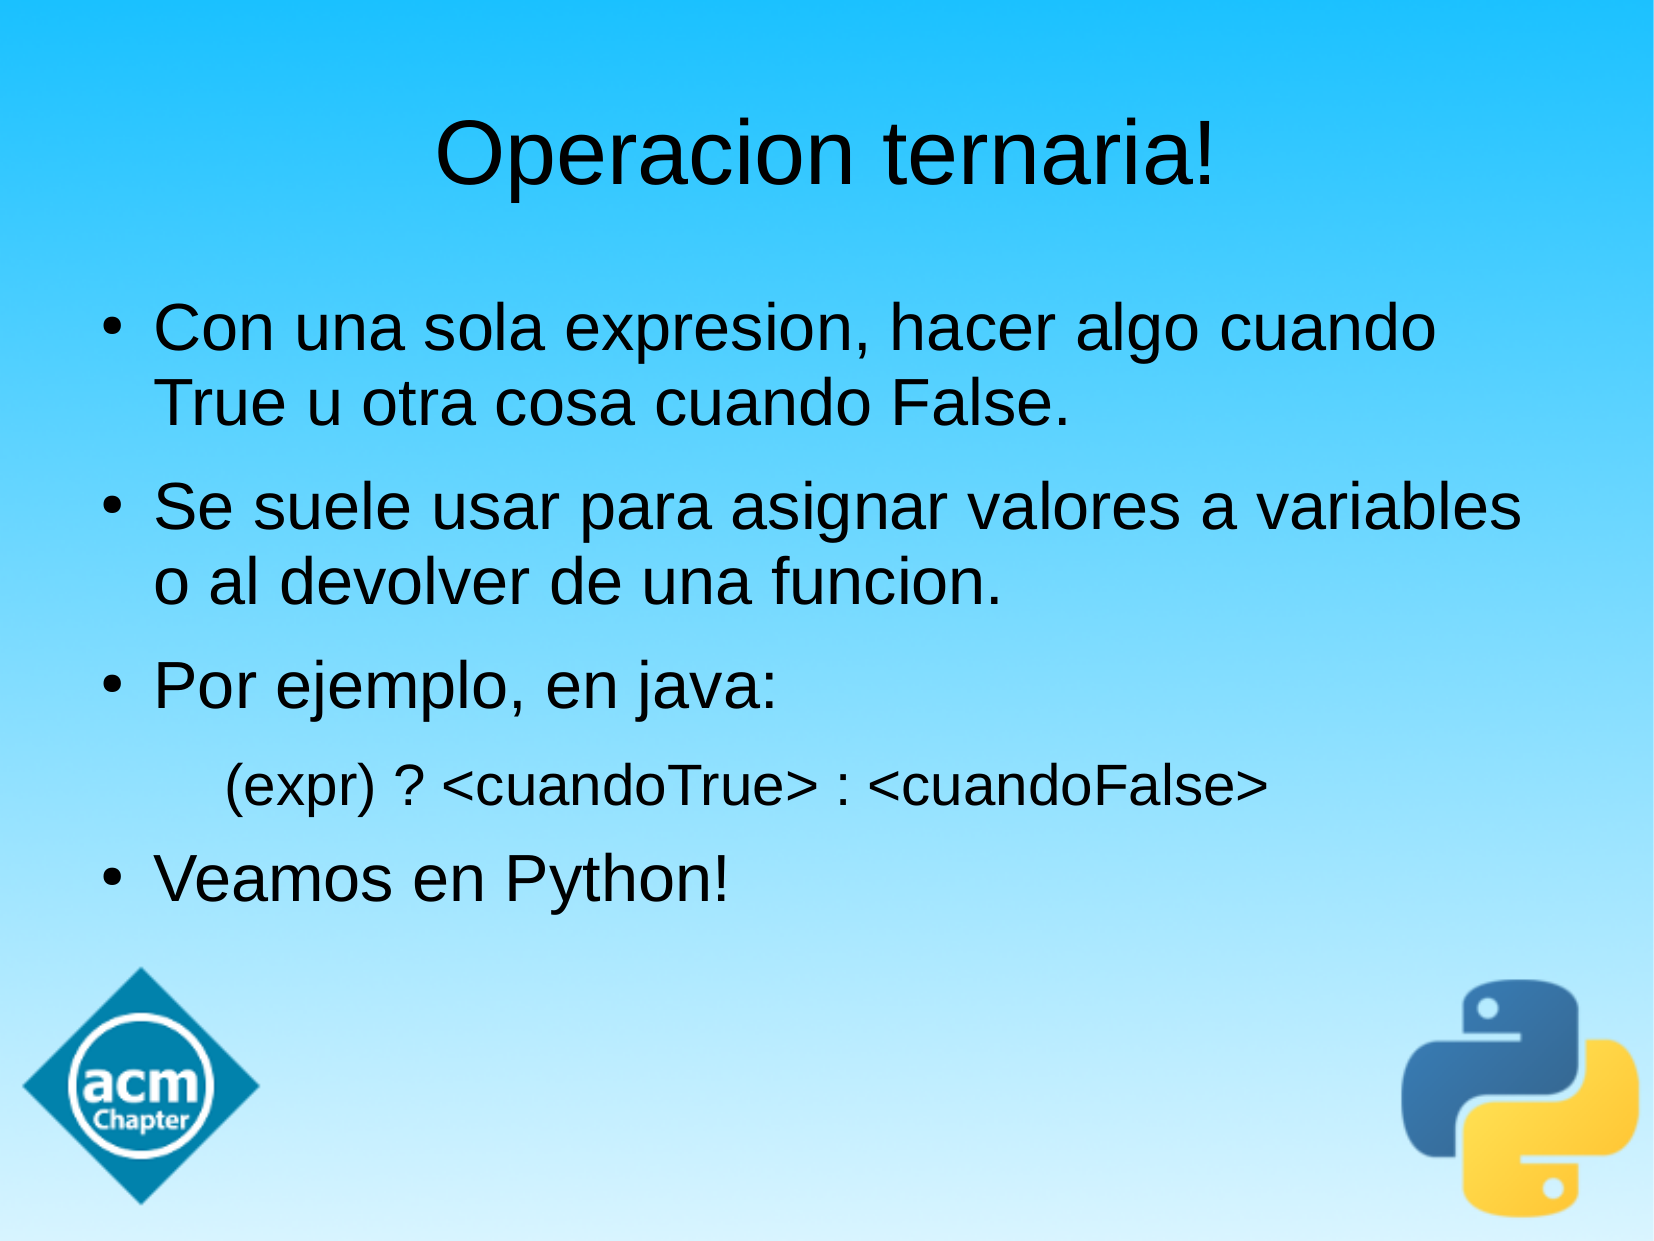

# Operacion ternaria!
Con una sola expresion, hacer algo cuando True u otra cosa cuando False.
Se suele usar para asignar valores a variables o al devolver de una funcion.
Por ejemplo, en java:
(expr) ? <cuandoTrue> : <cuandoFalse>
Veamos en Python!